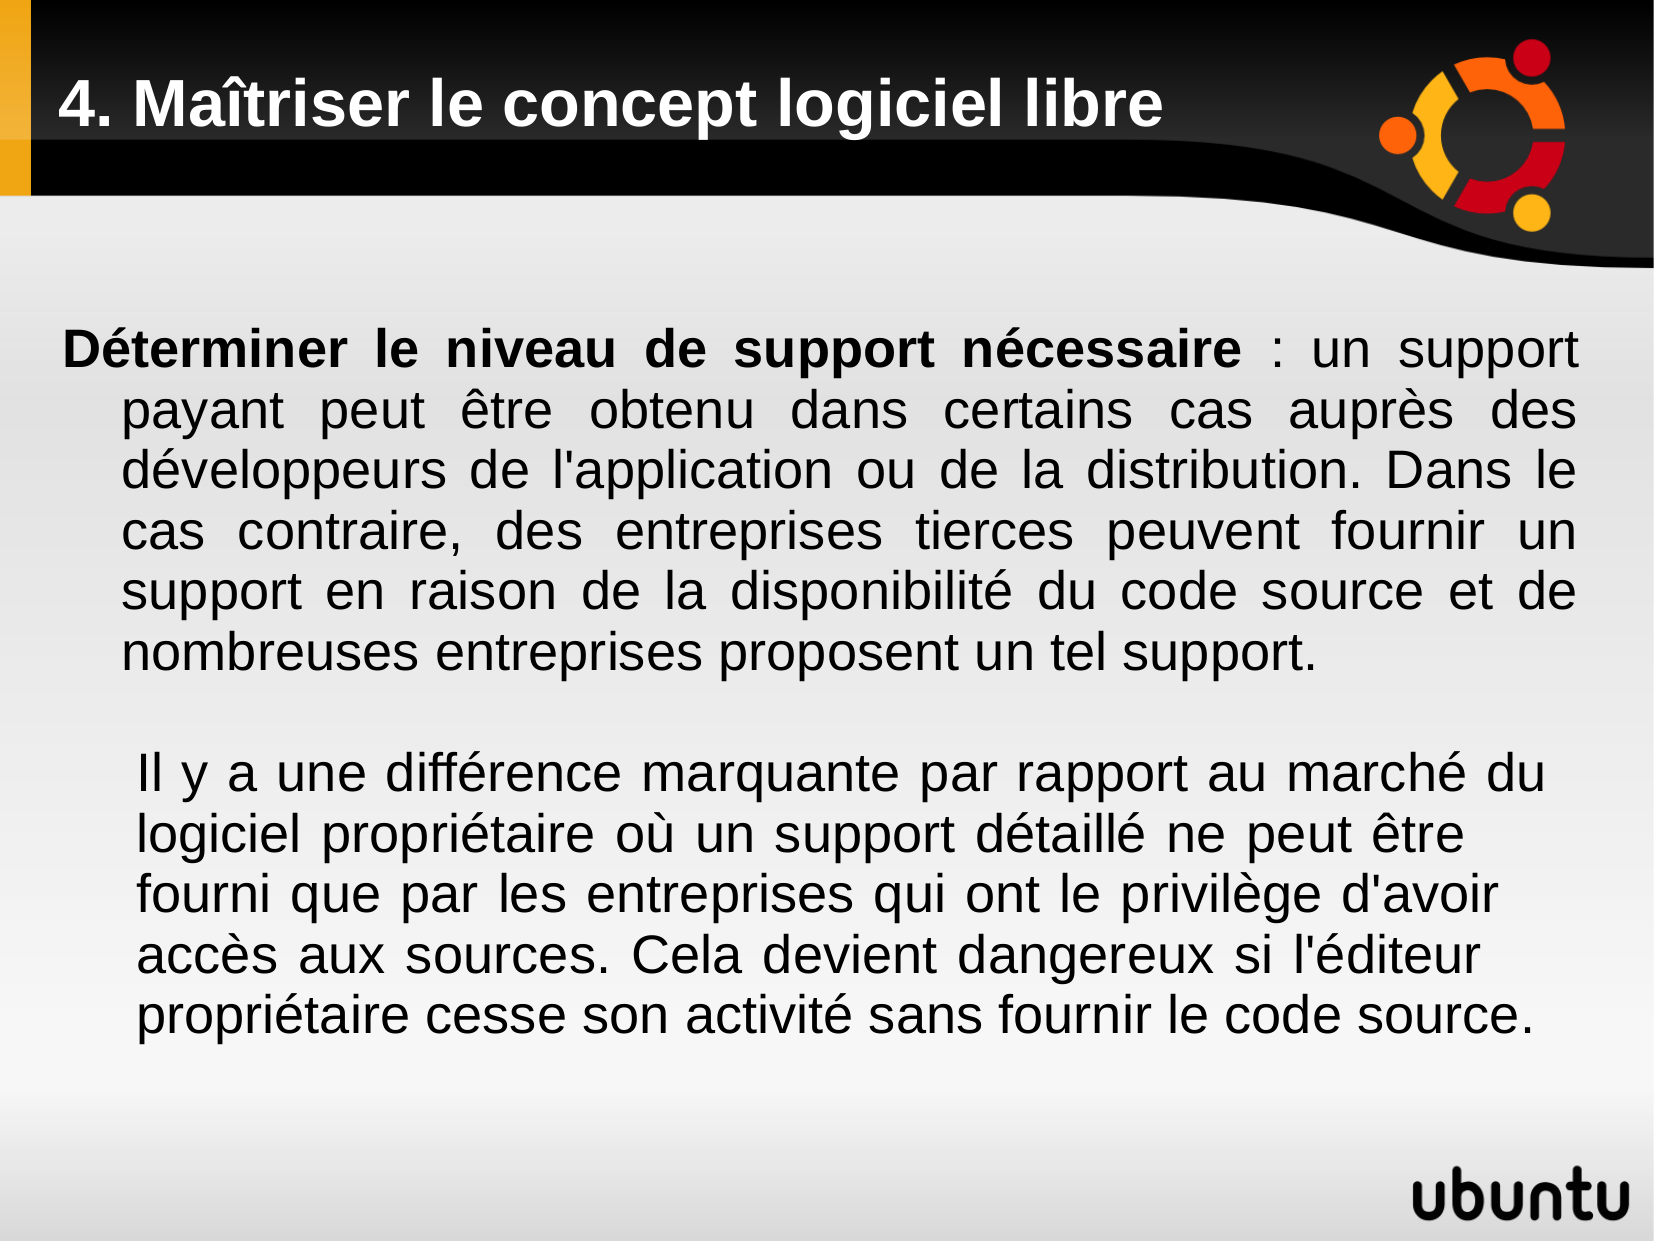

# 4. Maîtriser le concept logiciel libre
Déterminer le niveau de support nécessaire : un support payant peut être obtenu dans certains cas auprès des développeurs de l'application ou de la distribution. Dans le cas contraire, des entreprises tierces peuvent fournir un support en raison de la disponibilité du code source et de nombreuses entreprises proposent un tel support.
	Il y a une différence marquante par rapport au marché du 		logiciel propriétaire où un support détaillé ne peut être 			fourni que par les entreprises qui ont le privilège d'avoir 		accès aux sources. Cela devient dangereux si l'éditeur 			propriétaire cesse son activité sans fournir le code source.